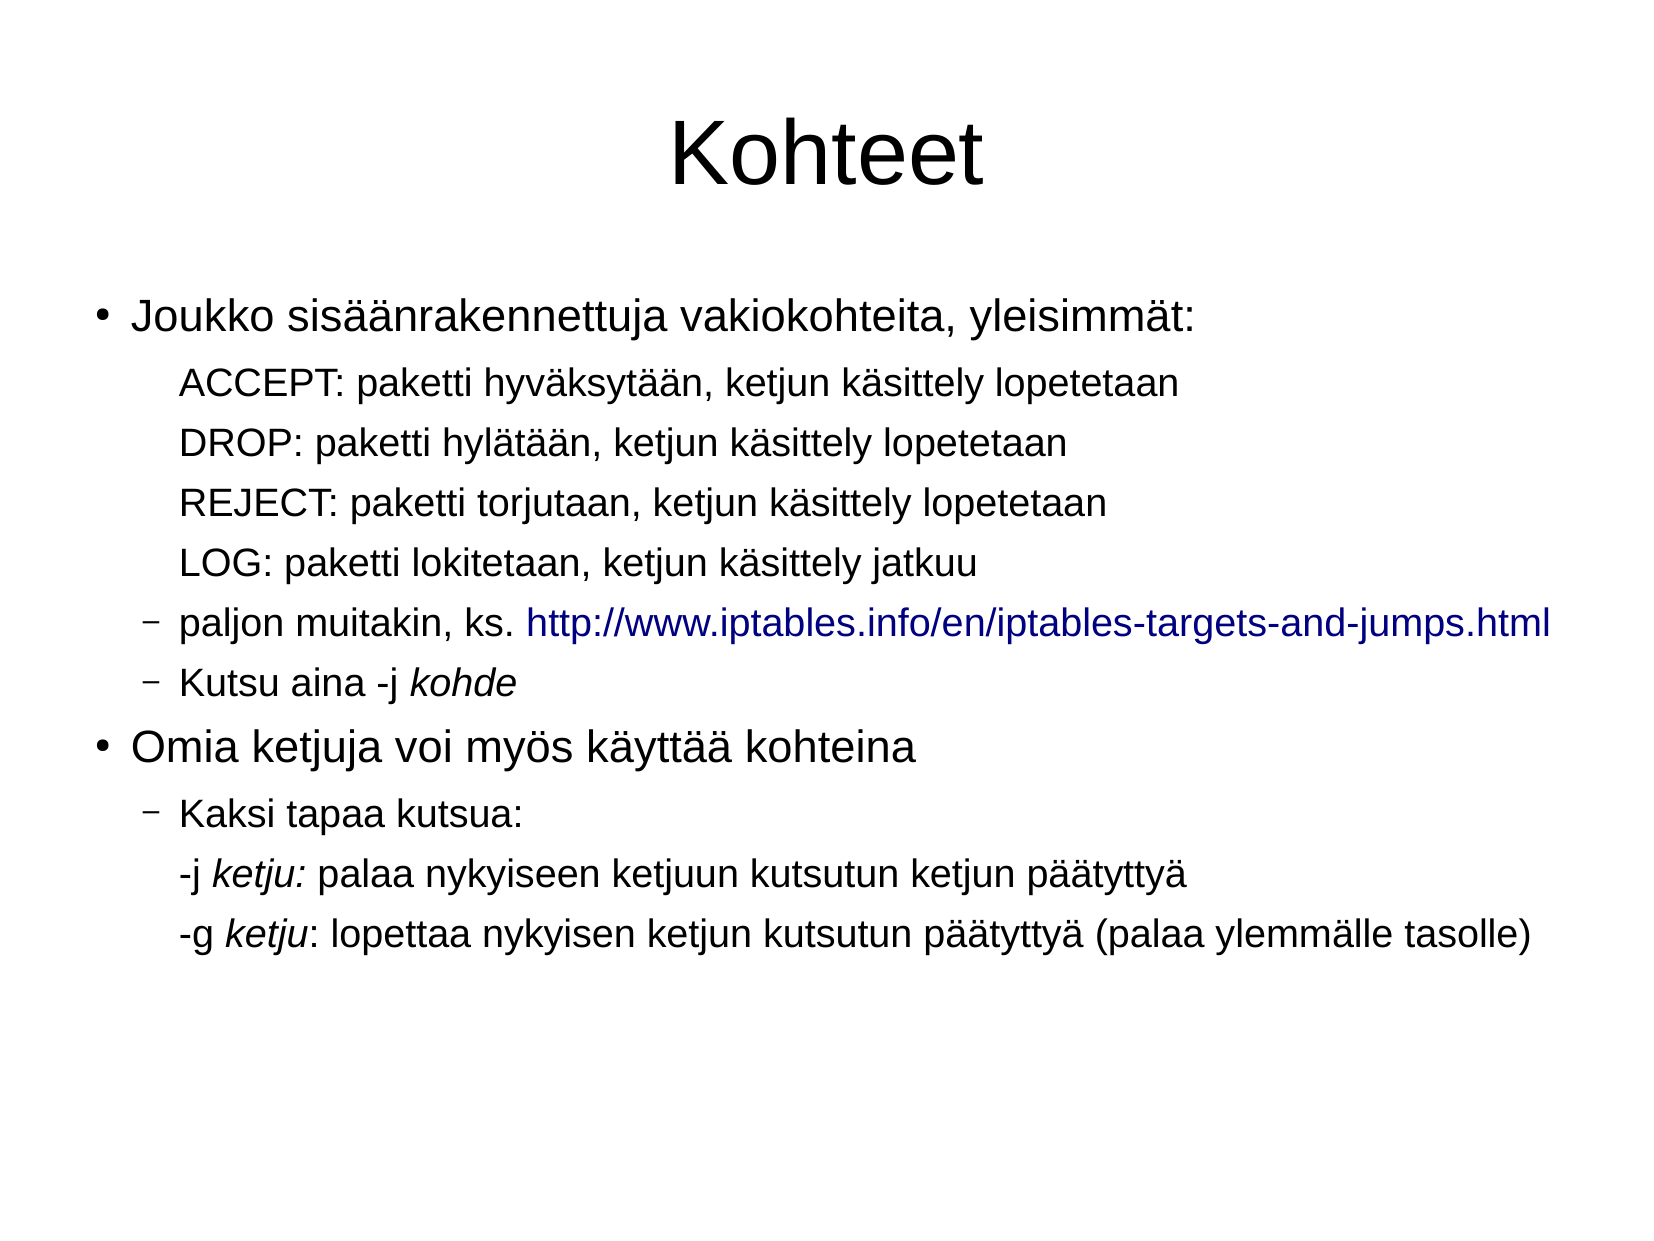

# Kohteet
Joukko sisäänrakennettuja vakiokohteita, yleisimmät:
ACCEPT: paketti hyväksytään, ketjun käsittely lopetetaan
DROP: paketti hylätään, ketjun käsittely lopetetaan
REJECT: paketti torjutaan, ketjun käsittely lopetetaan
LOG: paketti lokitetaan, ketjun käsittely jatkuu
paljon muitakin, ks. http://www.iptables.info/en/iptables-targets-and-jumps.html
Kutsu aina -j kohde
Omia ketjuja voi myös käyttää kohteina
Kaksi tapaa kutsua:
-j ketju: palaa nykyiseen ketjuun kutsutun ketjun päätyttyä
-g ketju: lopettaa nykyisen ketjun kutsutun päätyttyä (palaa ylemmälle tasolle)